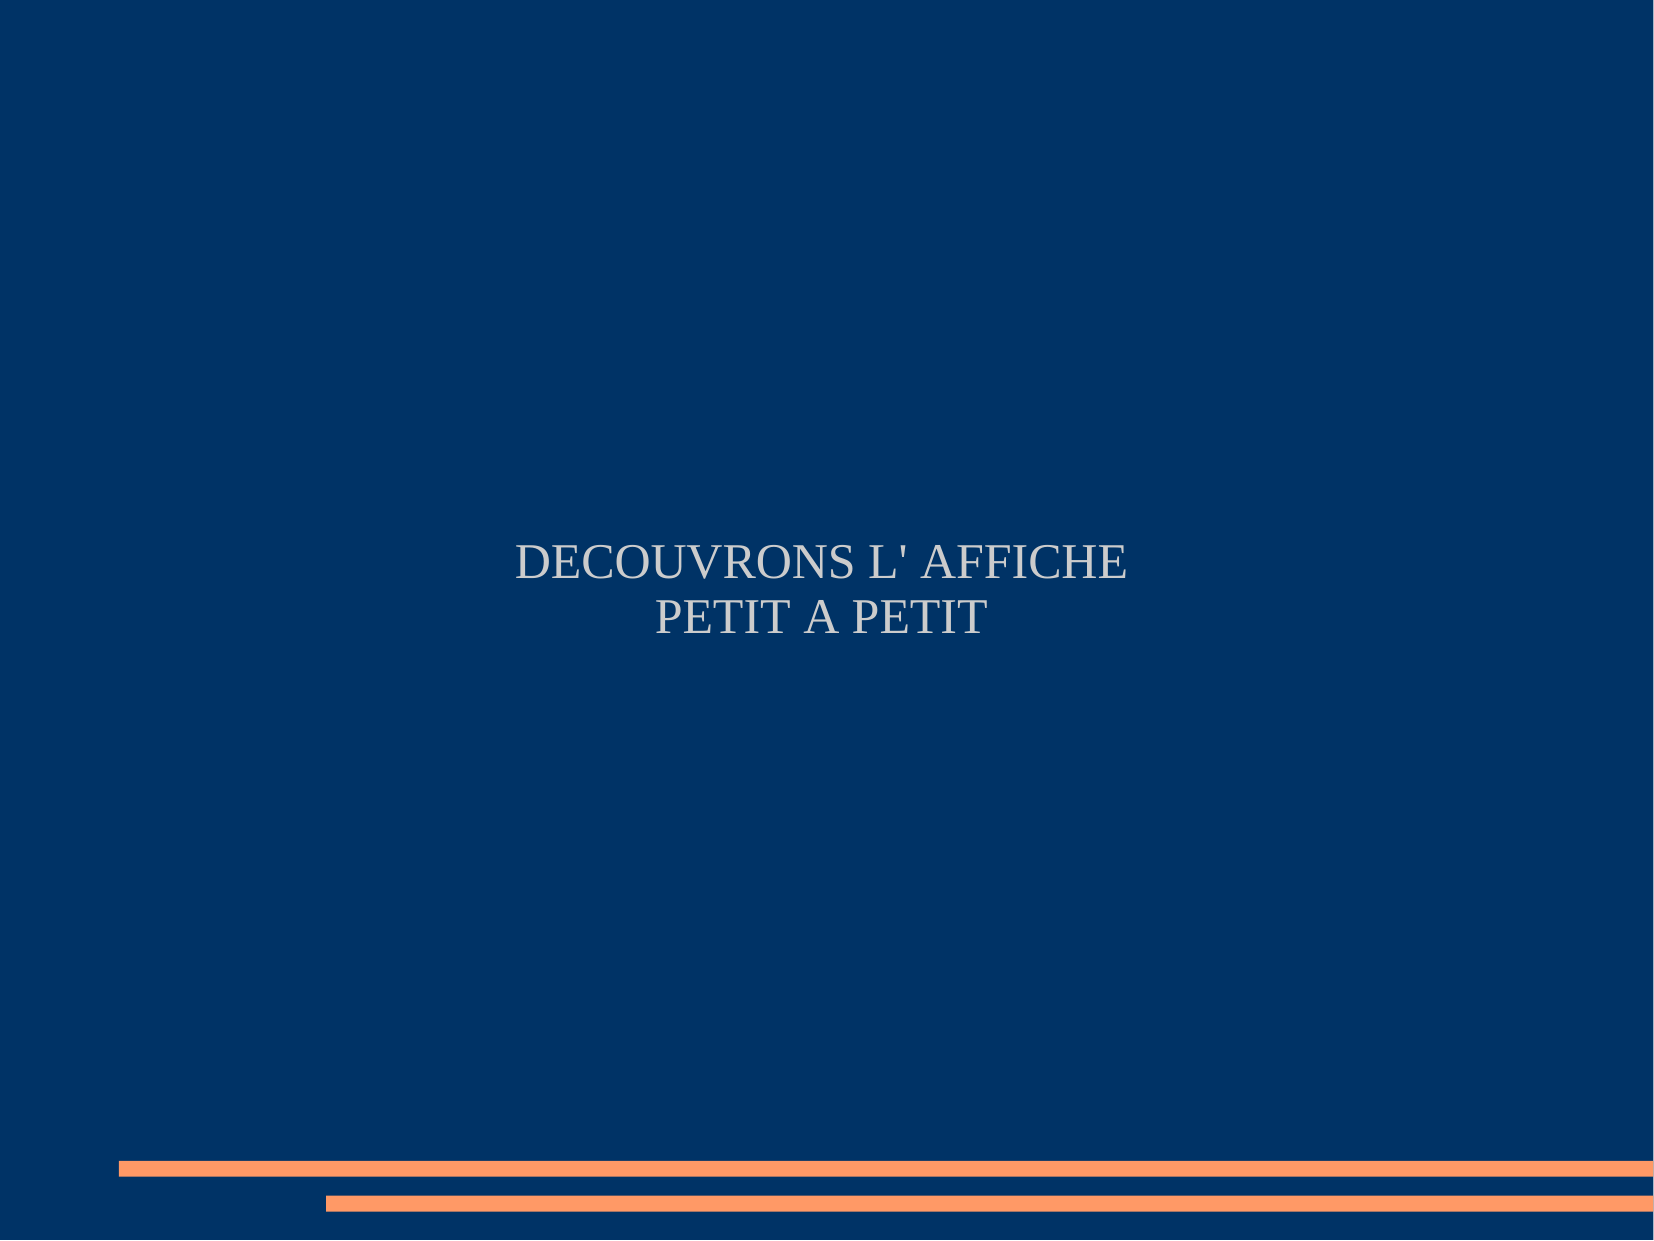

# DECOUVRONS L' AFFICHE
PETIT A PETIT